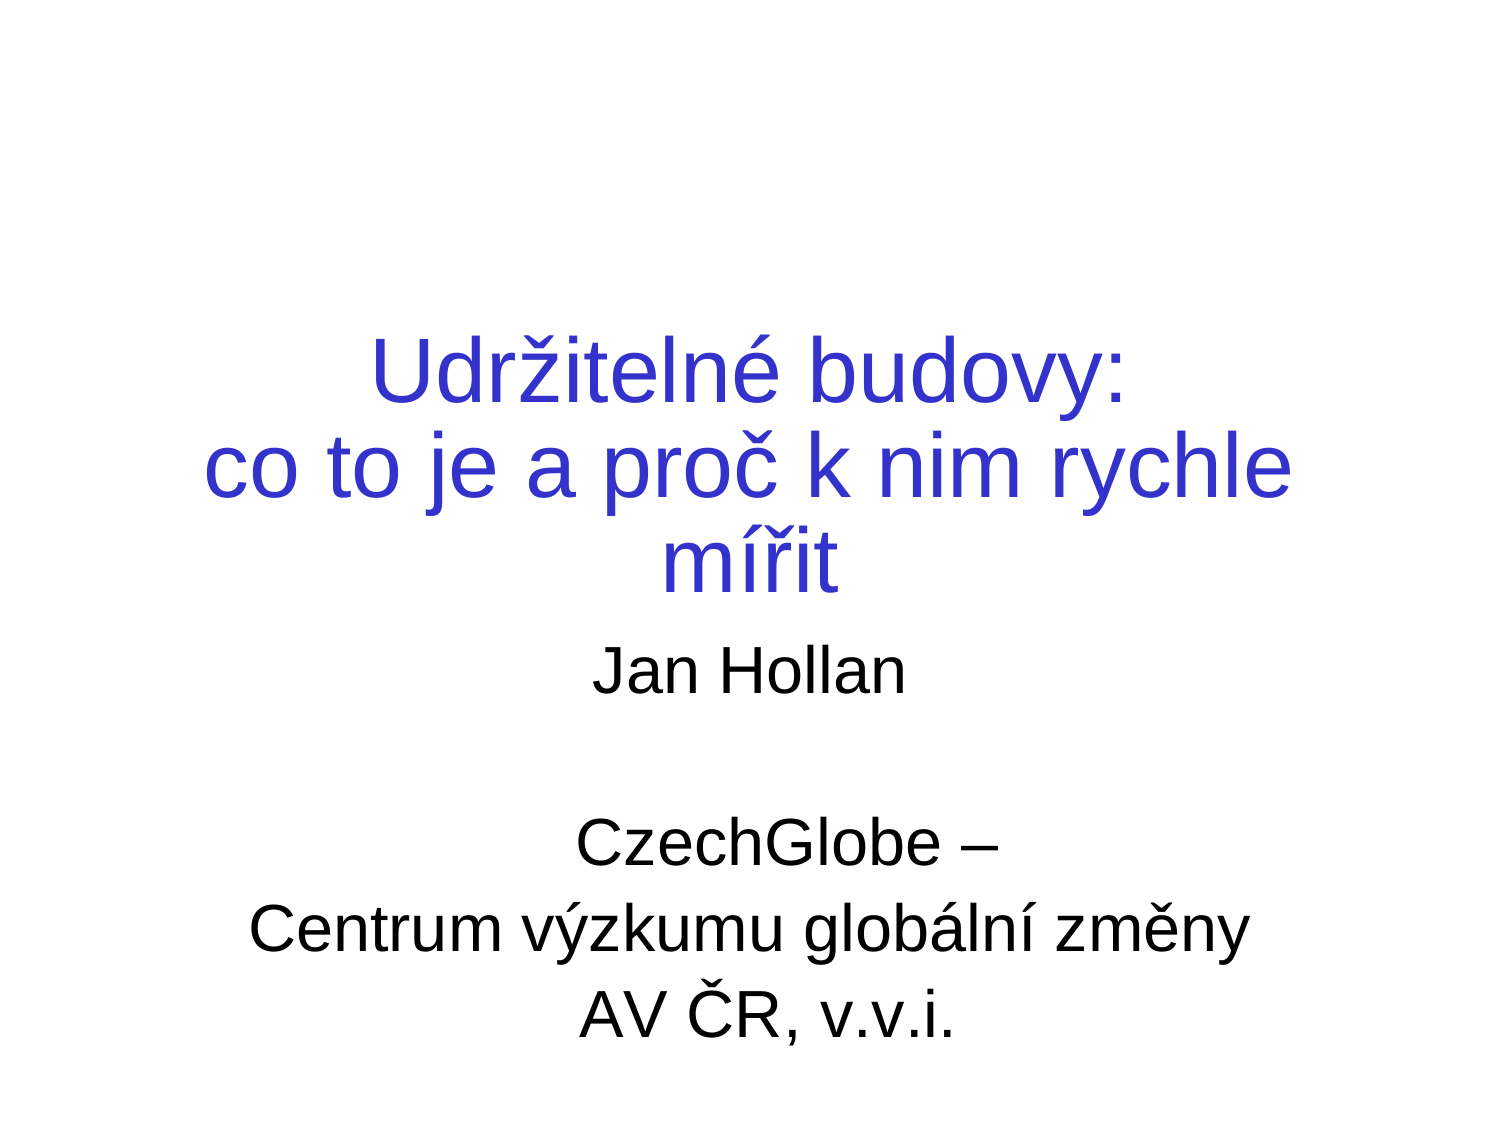

# Udržitelné budovy: co to je a proč k nim rychle mířit
Jan Hollan
 CzechGlobe –
Centrum výzkumu globální změny
 AV ČR, v.v.i.